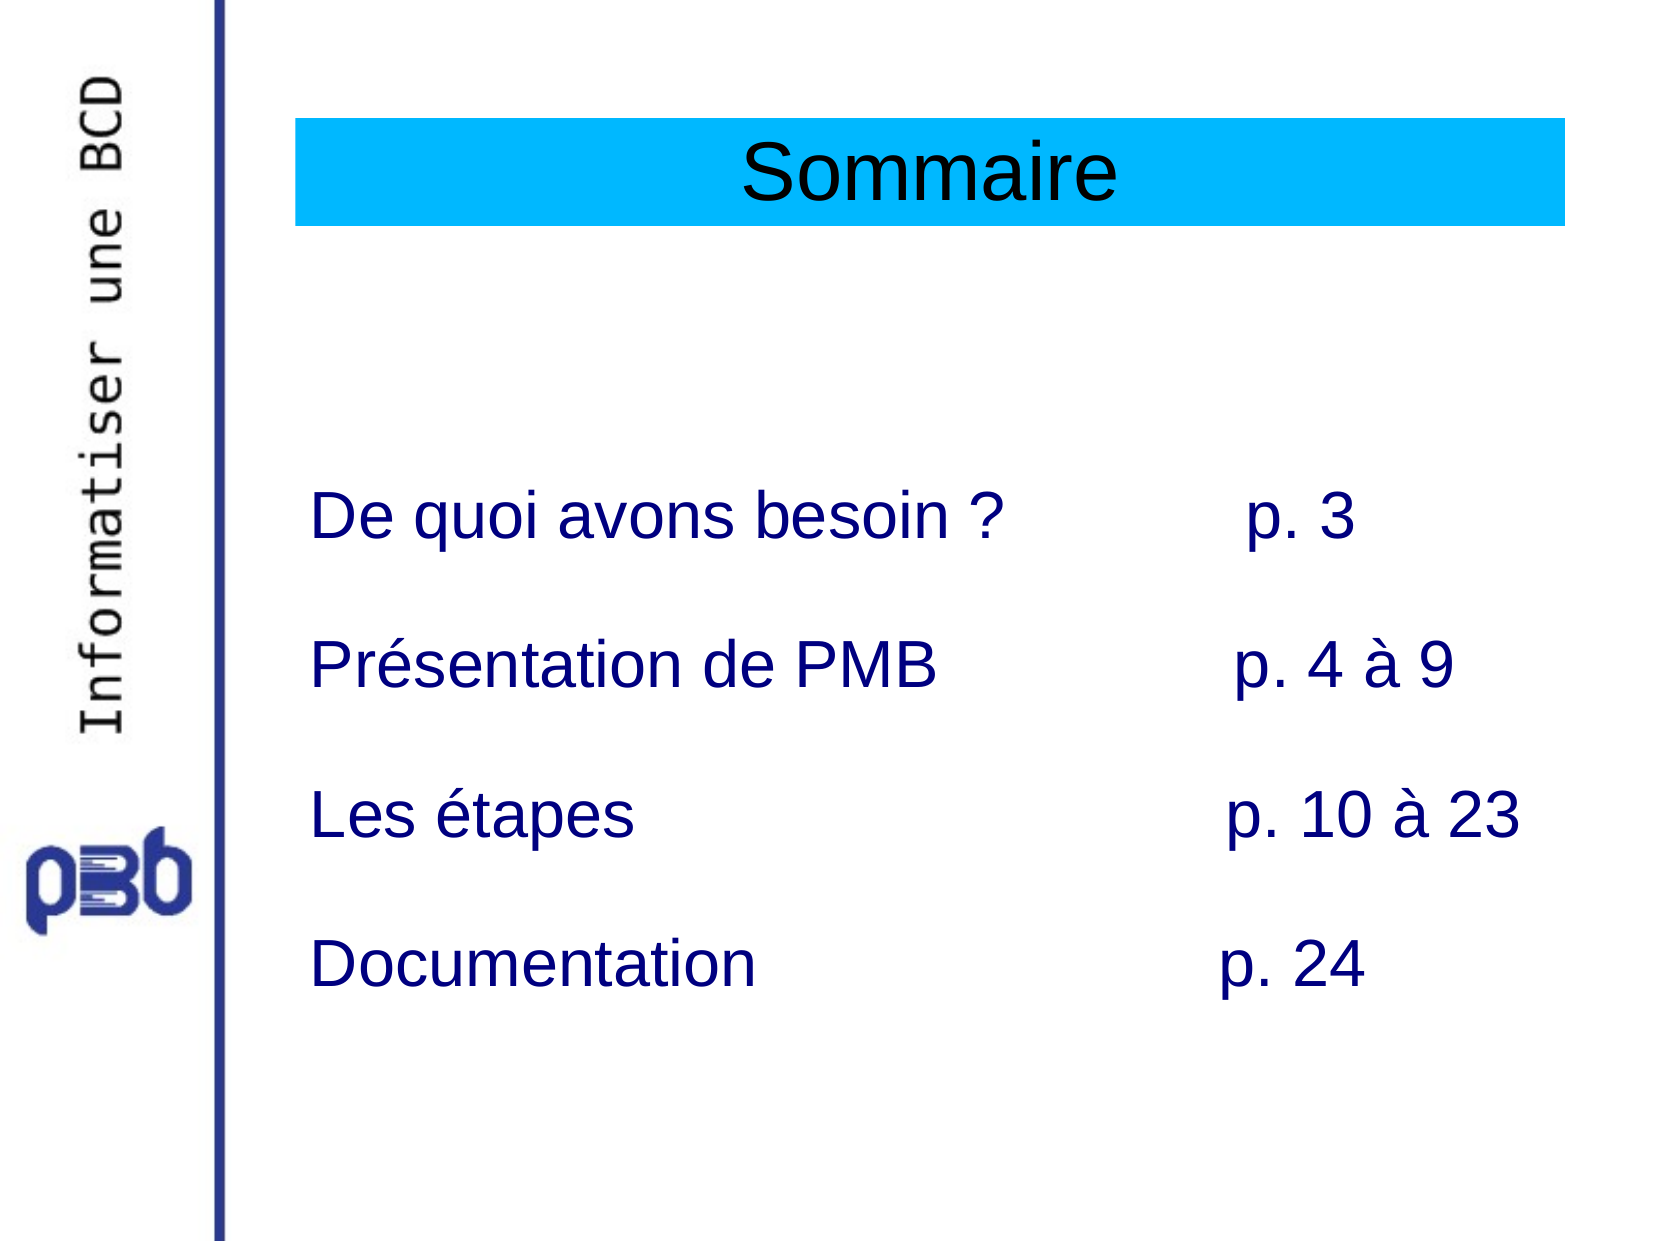

Sommaire
De quoi avons besoin ? p. 3
Présentation de PMB p. 4 à 9
Les étapes p. 10 à 23
Documentation p. 24